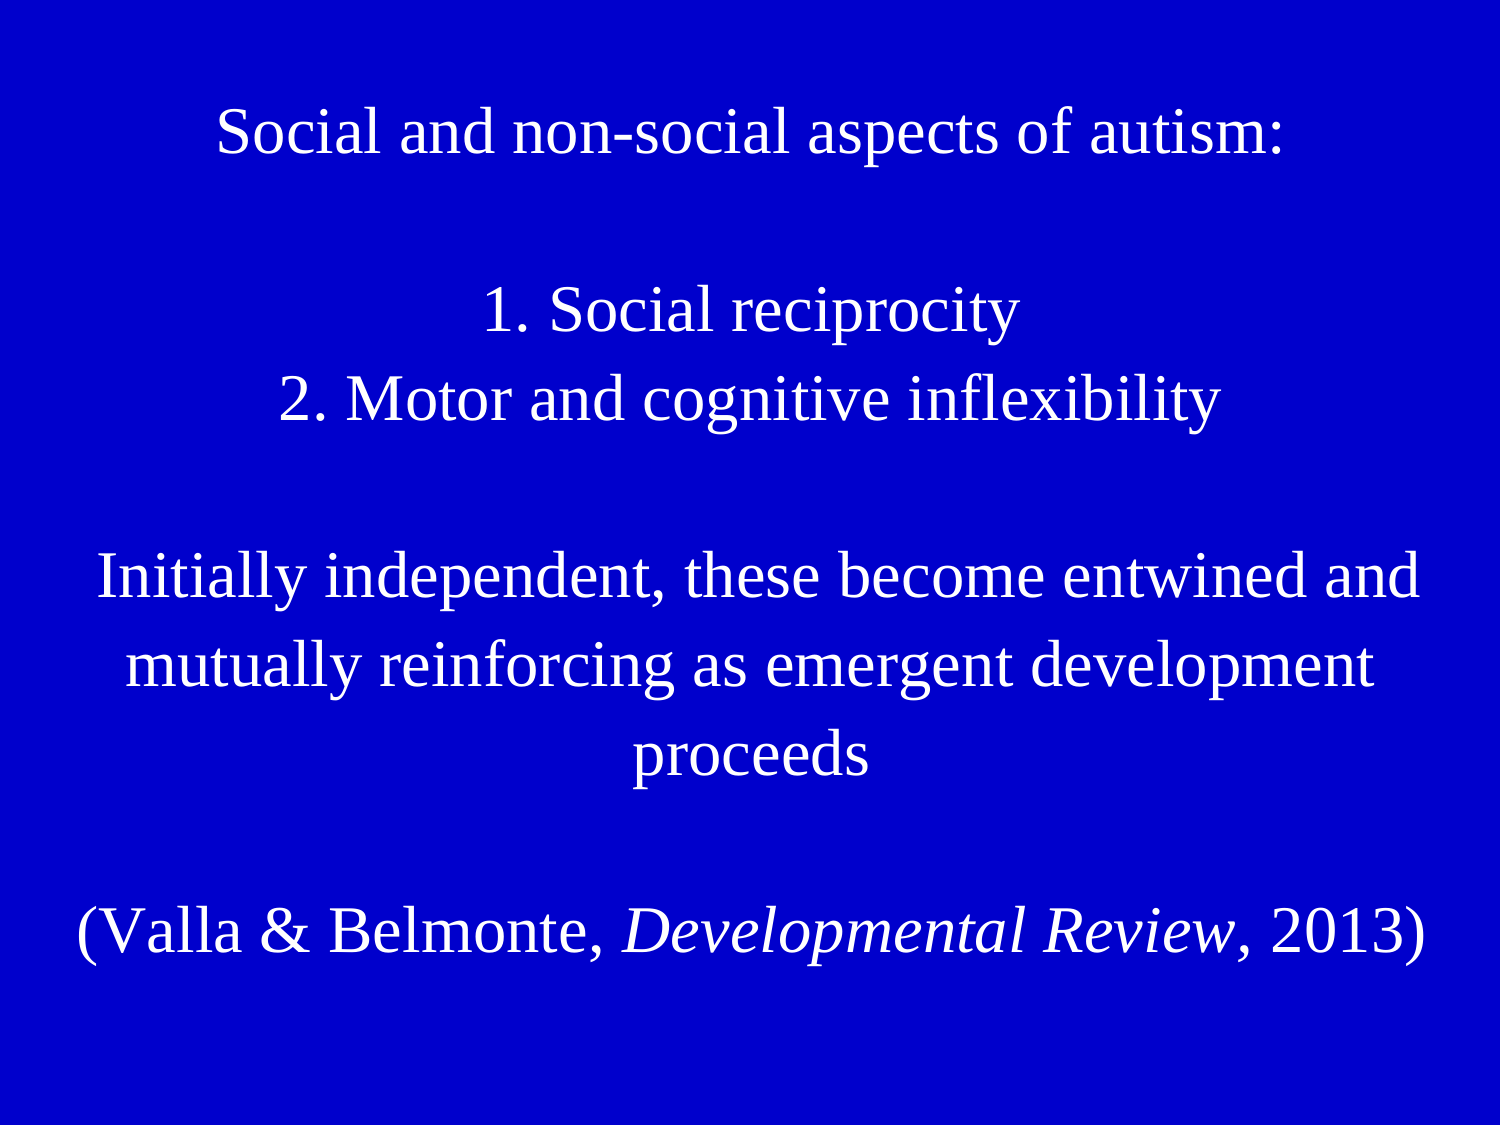

# Social and non-social aspects of autism: 1. Social reciprocity 2. Motor and cognitive inflexibility Initially independent, these become entwined and mutually reinforcing as emergent development proceeds (Valla & Belmonte, Developmental Review, 2013)